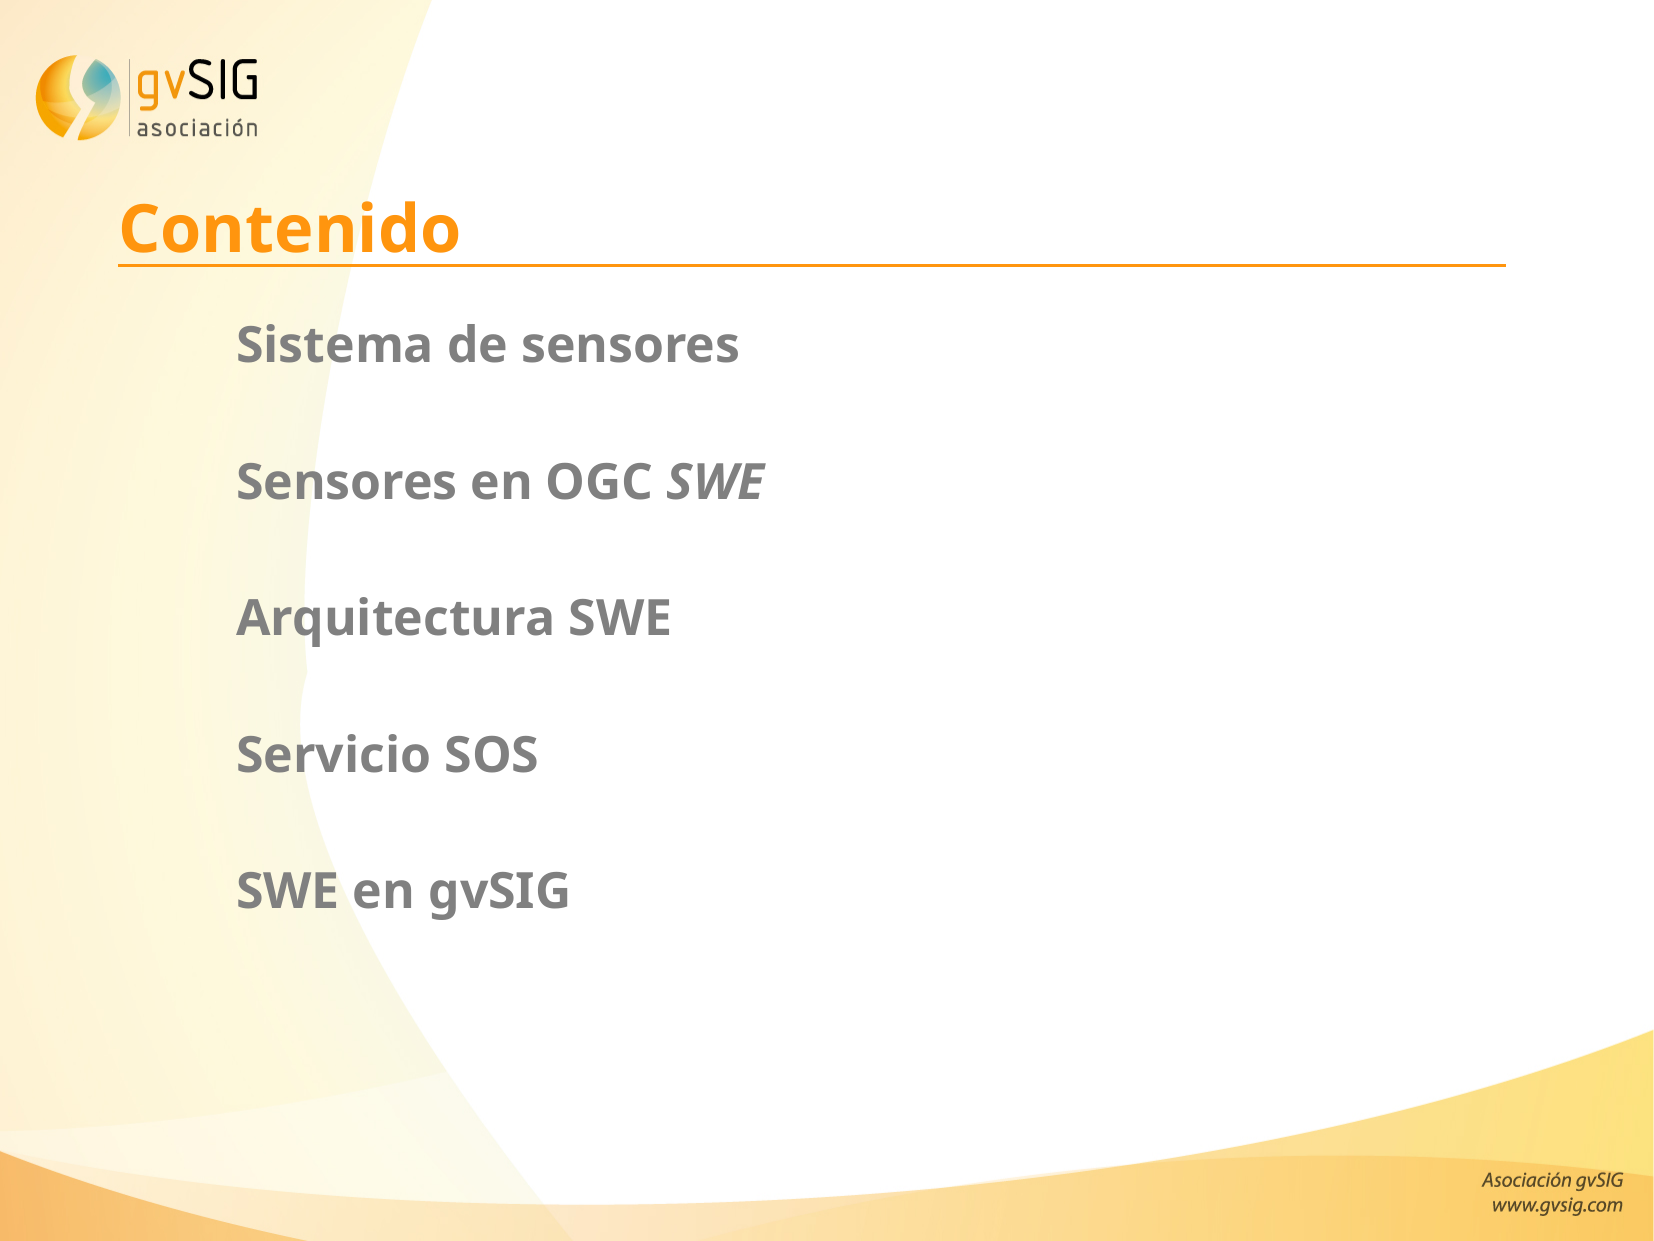

# Contenido
Sistema de sensores
Sensores en OGC SWE
Arquitectura SWE
Servicio SOS
SWE en gvSIG